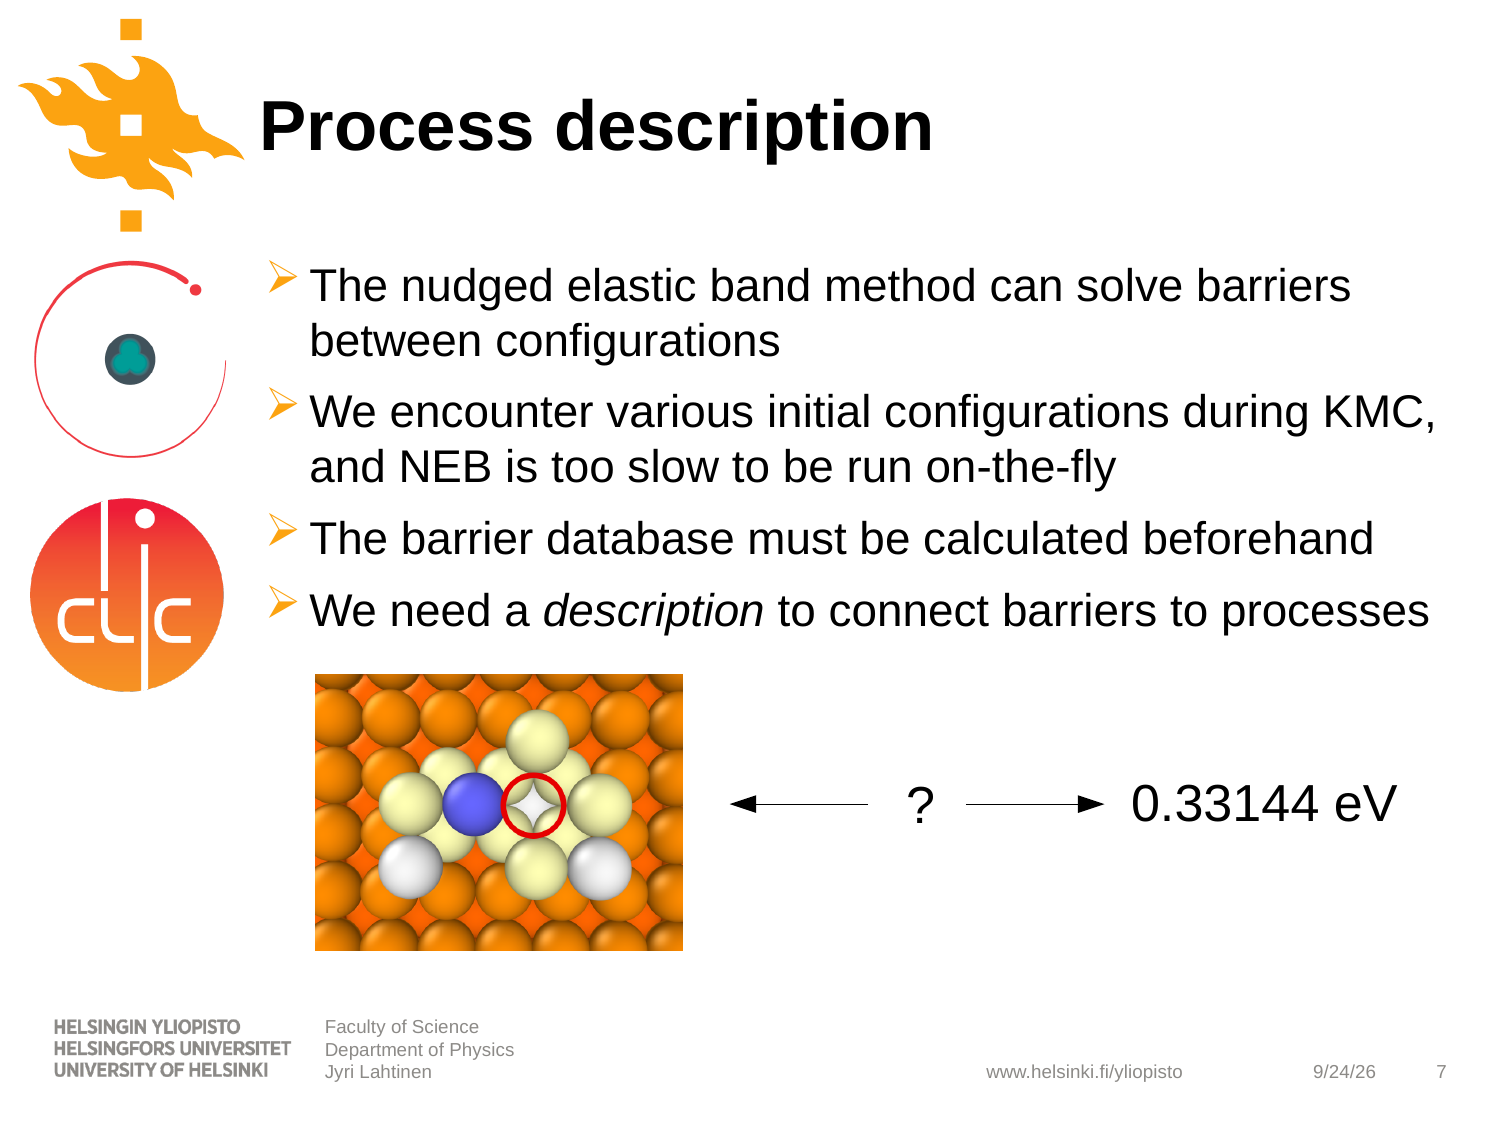

# Process description
The nudged elastic band method can solve barriers between configurations
We encounter various initial configurations during KMC, and NEB is too slow to be run on-the-fly
The barrier database must be calculated beforehand
We need a description to connect barriers to processes
0.33144 eV
?
Faculty of Science
Department of Physics
Jyri Lahtinen